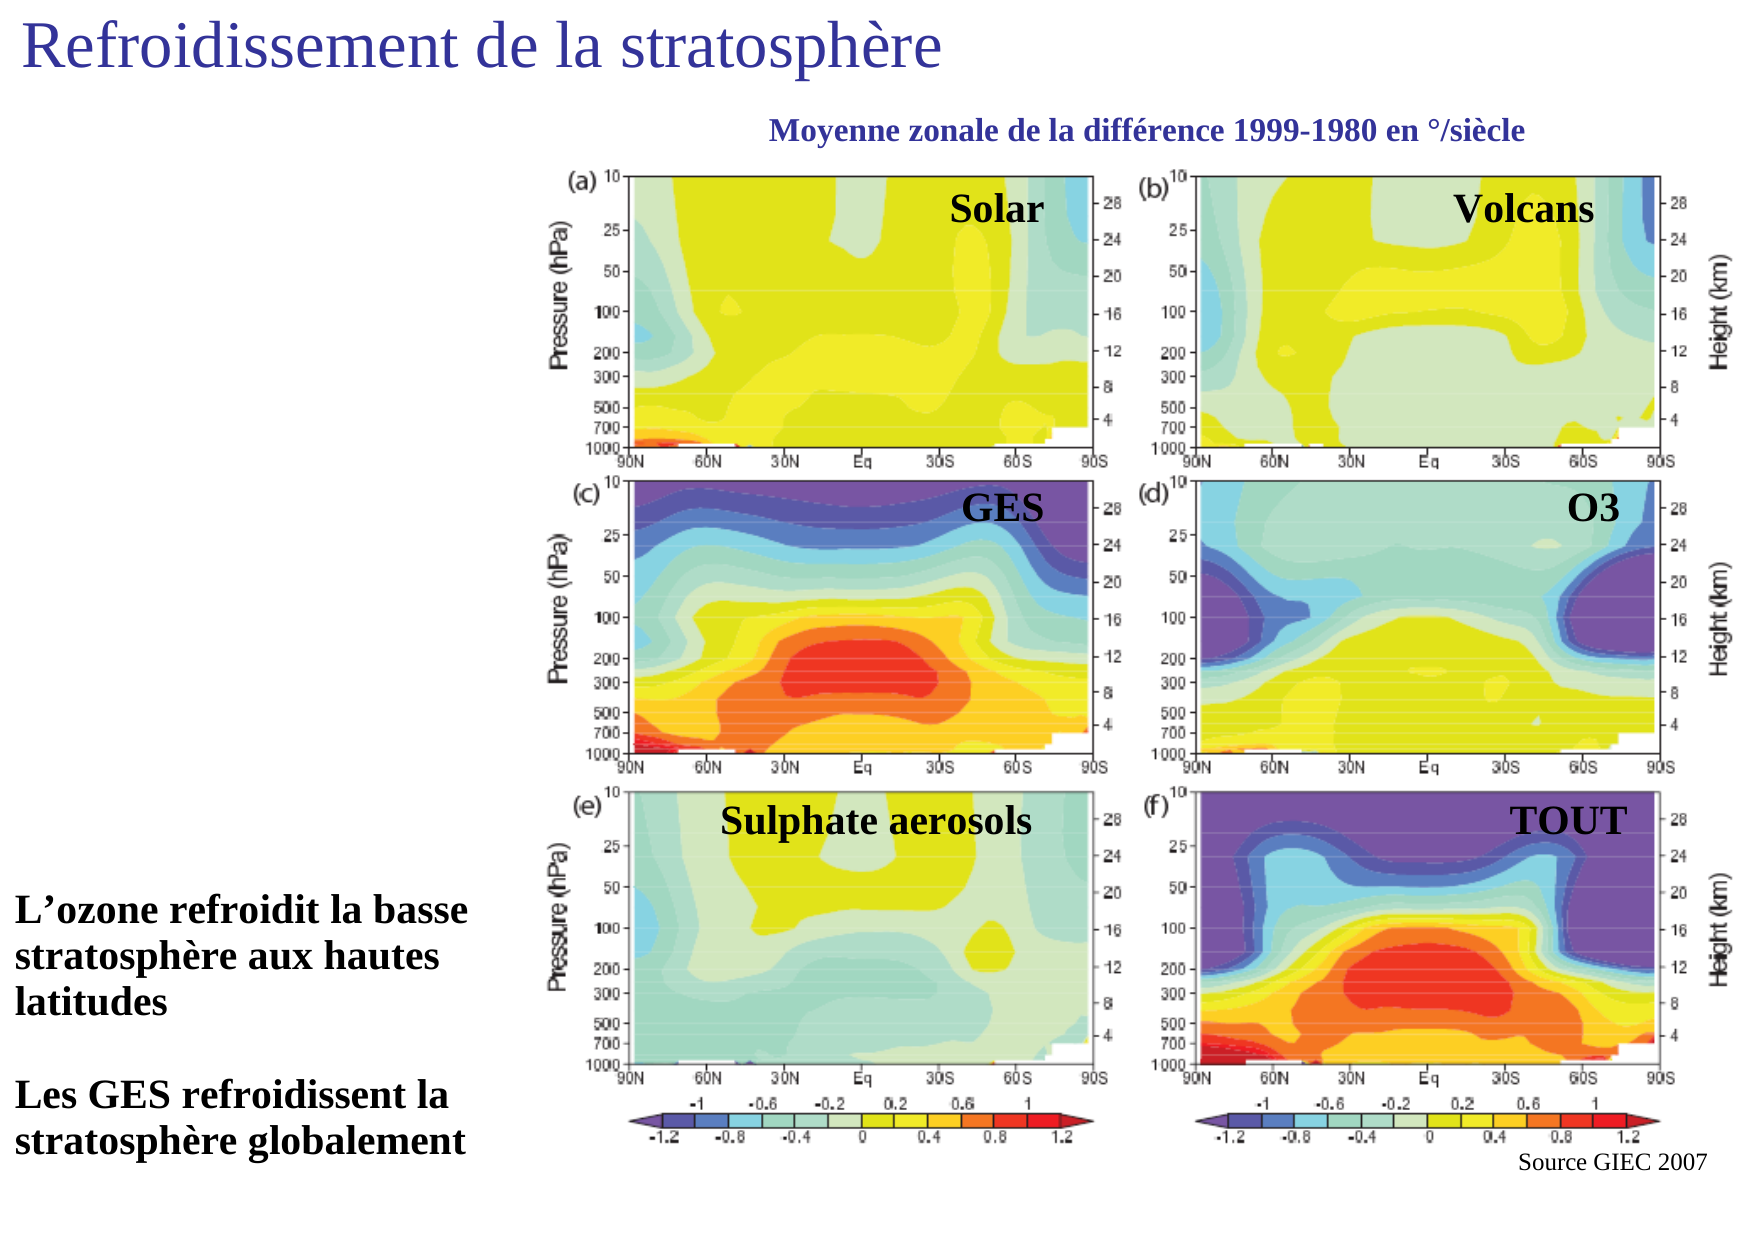

Refroidissement de la stratosphère
Moyenne zonale de la différence 1999-1980 en °/siècle
Solar
Volcans
GES
O3
Sulphate aerosols
TOUT
L’ozone refroidit la basse stratosphère aux hautes latitudes
Les GES refroidissent la stratosphère globalement
Source GIEC 2007